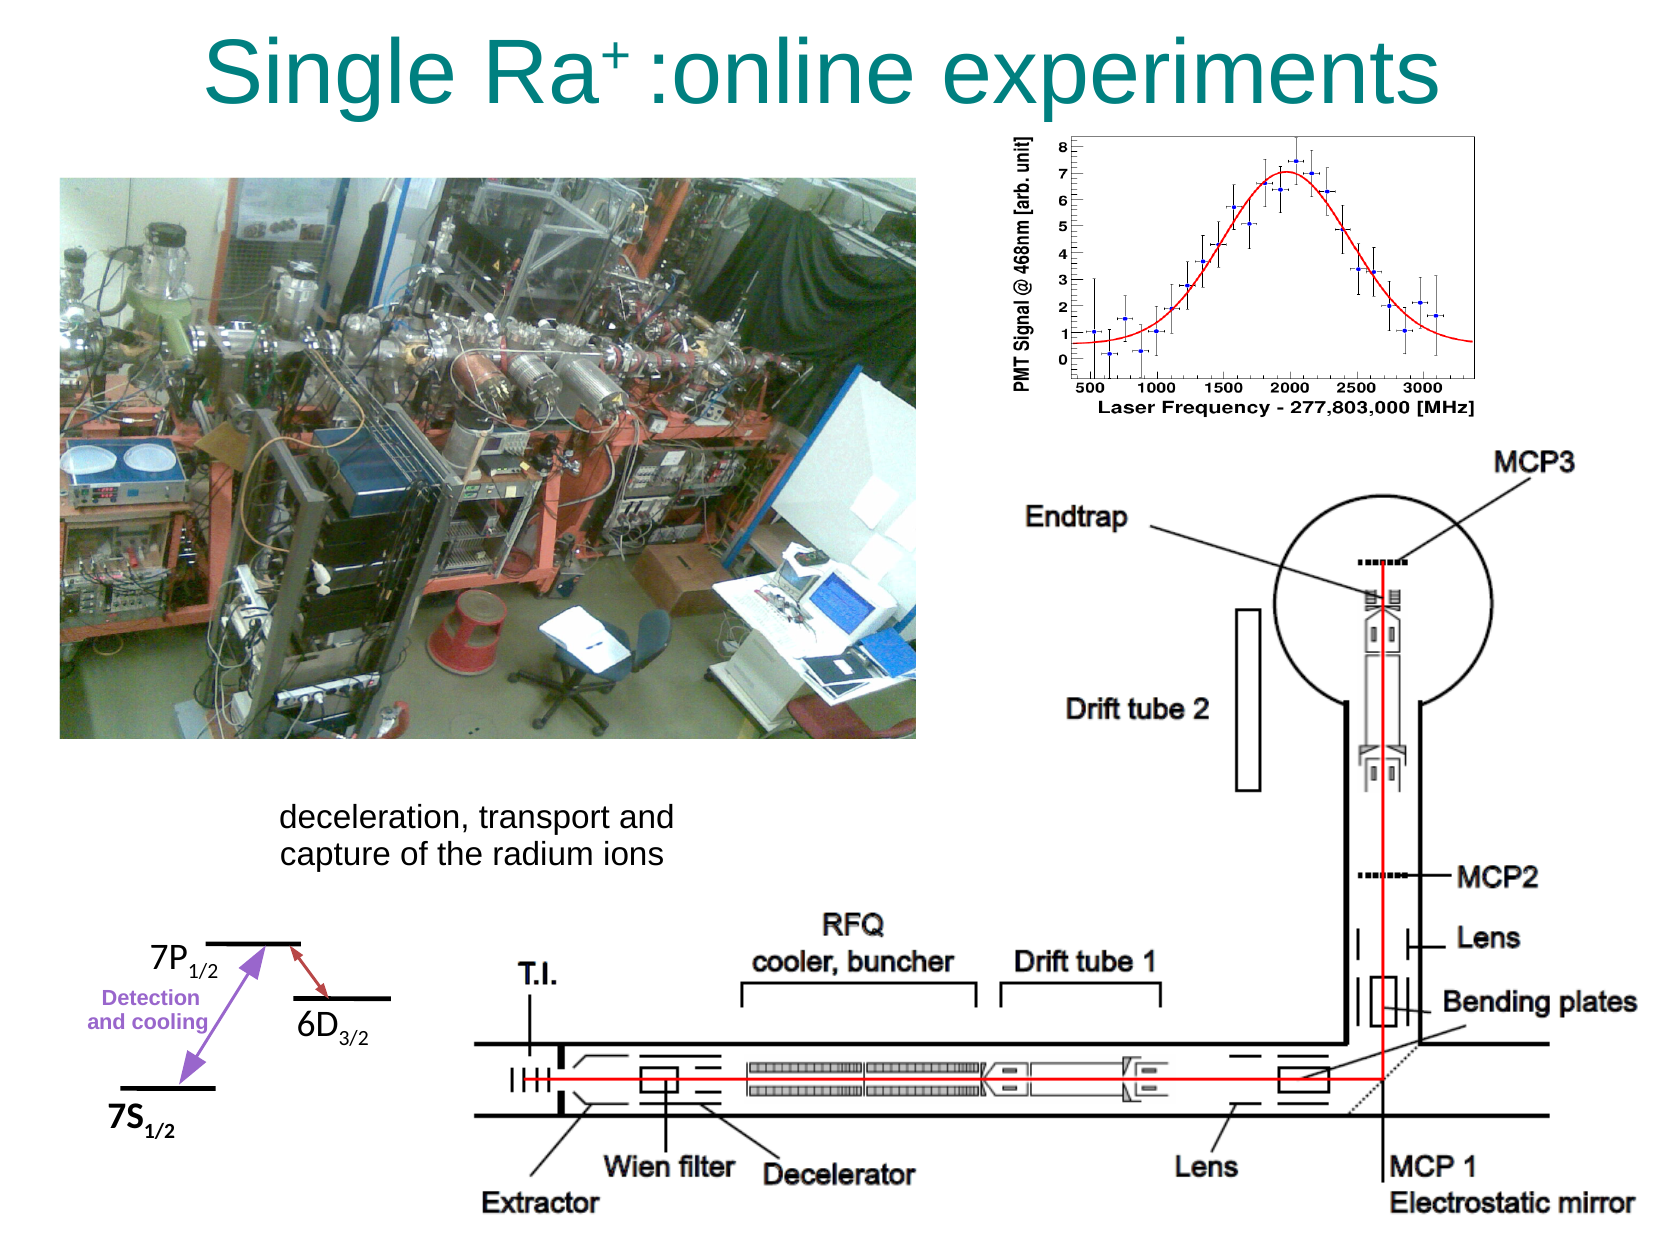

# Single Ra+ :online experiments
Preliminary
deceleration, transport and capture of the radium ions
7P1/2
Detection and cooling
6D3/2
7S1/2